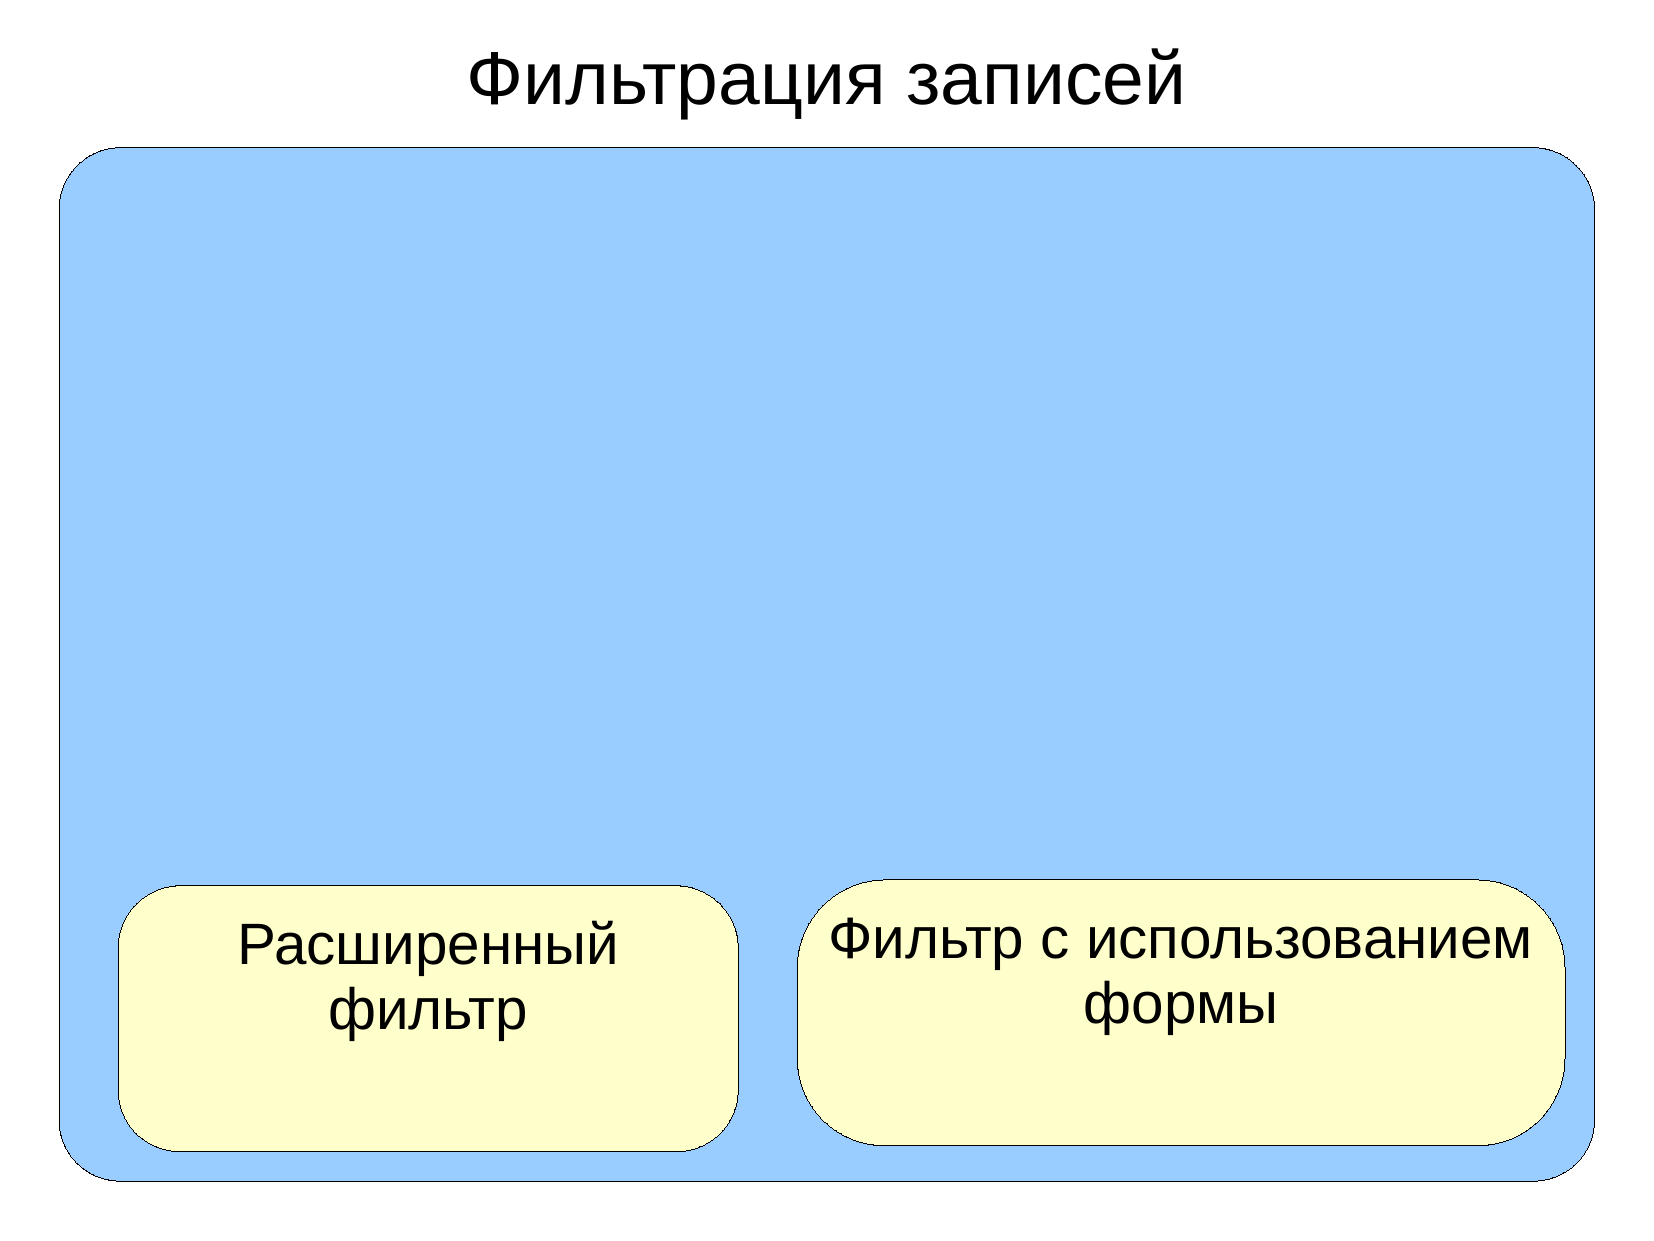

Фильтрация записей
Фильтр с использованием
формы
Расширенный
фильтр